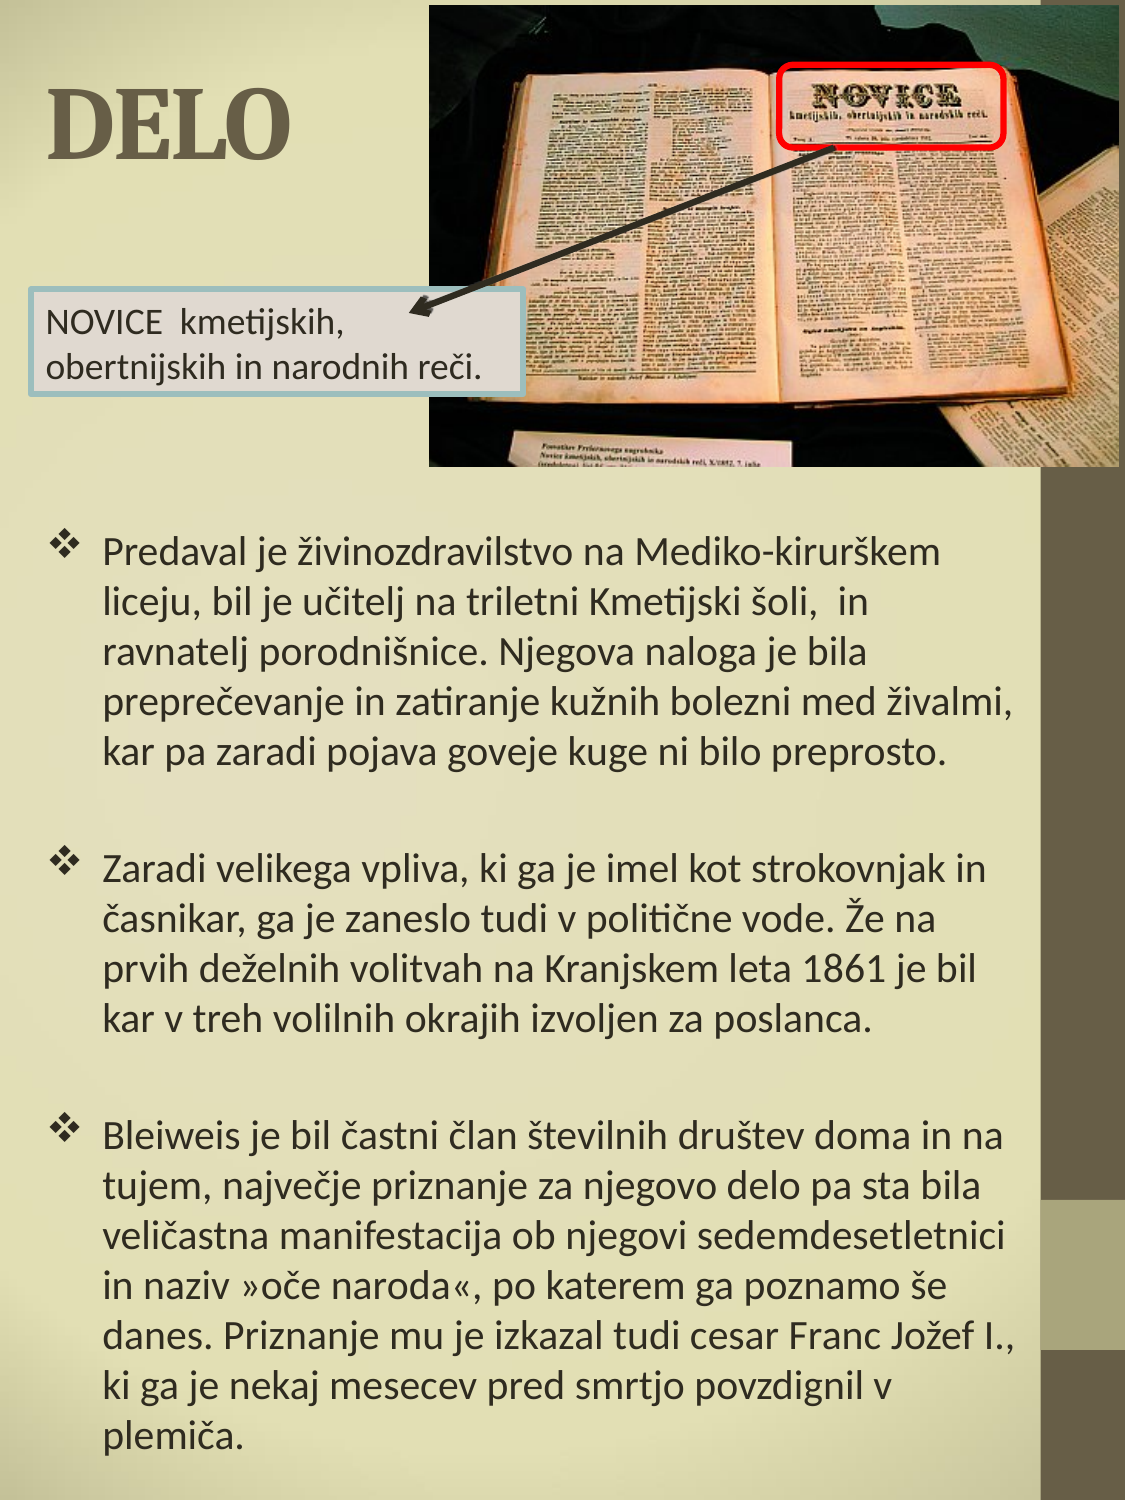

# DelO
NOVICE kmetijskih, obertnijskih in narodnih reči.
Predaval je živinozdravilstvo na Mediko-kirurškem liceju, bil je učitelj na triletni Kmetijski šoli, in ravnatelj porodnišnice. Njegova naloga je bila preprečevanje in zatiranje kužnih bolezni med živalmi, kar pa zaradi pojava goveje kuge ni bilo preprosto.
Zaradi velikega vpliva, ki ga je imel kot strokovnjak in časnikar, ga je zaneslo tudi v politične vode. Že na prvih deželnih volitvah na Kranjskem leta 1861 je bil kar v treh volilnih okrajih izvoljen za poslanca.
Bleiweis je bil častni član številnih društev doma in na tujem, največje priznanje za njegovo delo pa sta bila veličastna manifestacija ob njegovi sedemdesetletnici in naziv »oče naroda«, po katerem ga poznamo še danes. Priznanje mu je izkazal tudi cesar Franc Jožef I., ki ga je nekaj mesecev pred smrtjo povzdignil v plemiča.